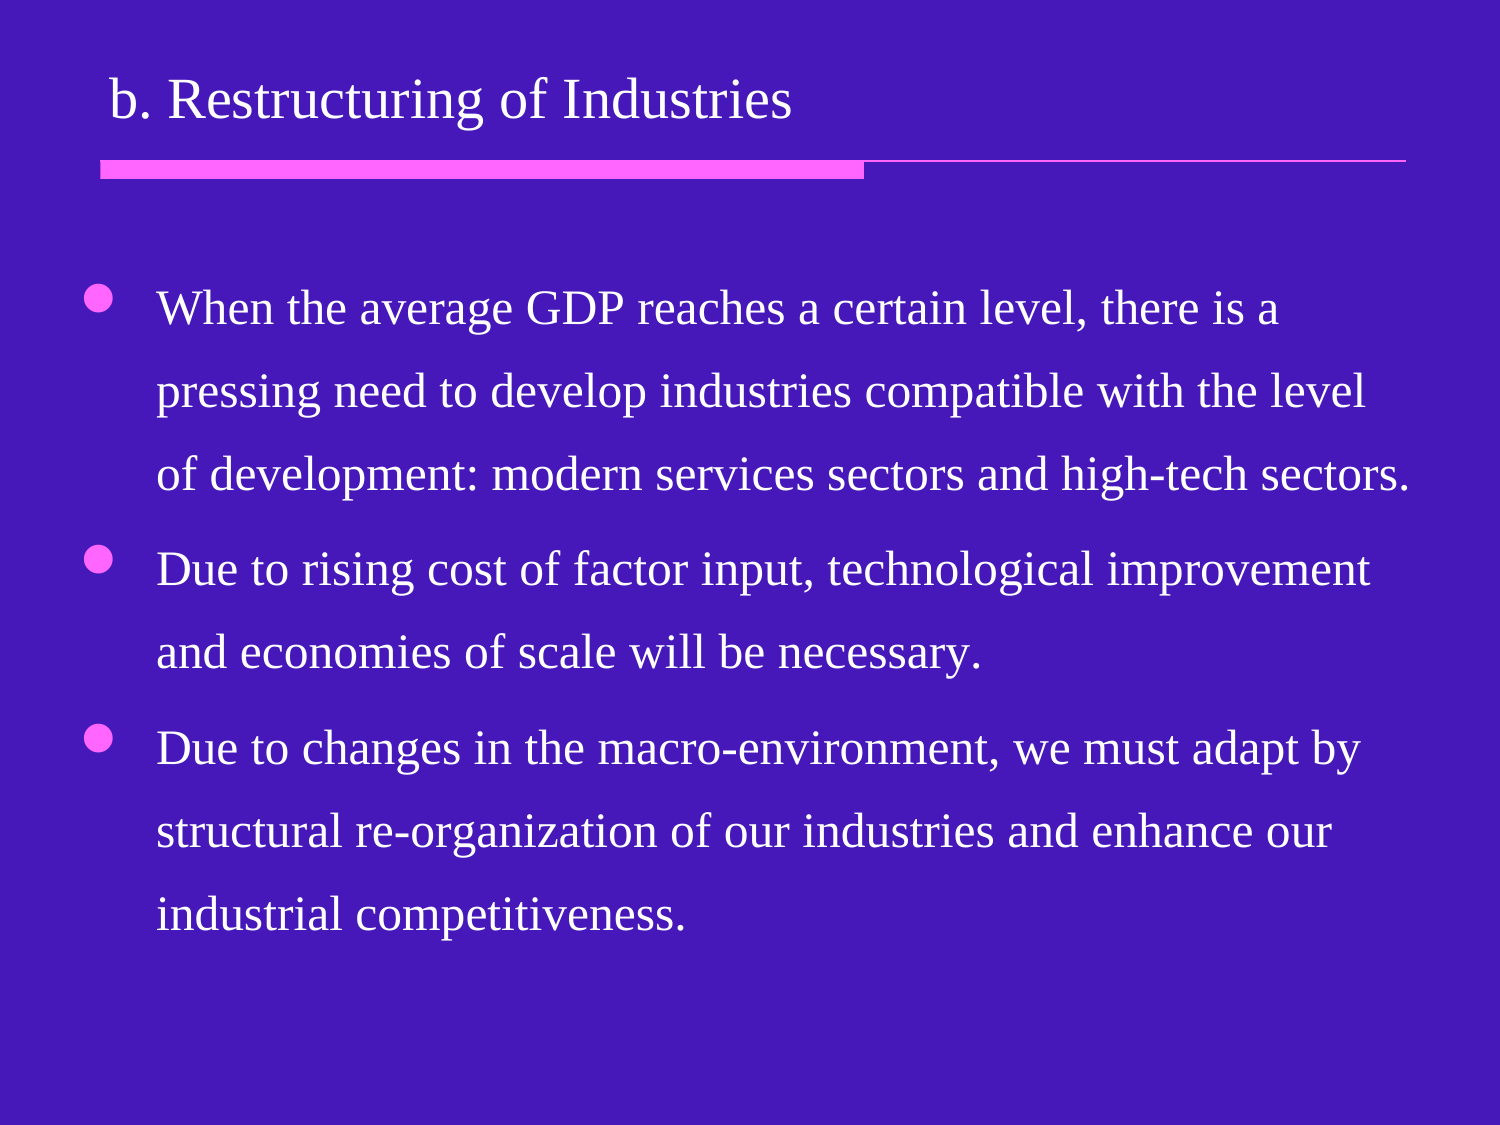

# b. Restructuring of Industries
When the average GDP reaches a certain level, there is a pressing need to develop industries compatible with the level of development: modern services sectors and high-tech sectors.
Due to rising cost of factor input, technological improvement and economies of scale will be necessary.
Due to changes in the macro-environment, we must adapt by structural re-organization of our industries and enhance our industrial competitiveness.